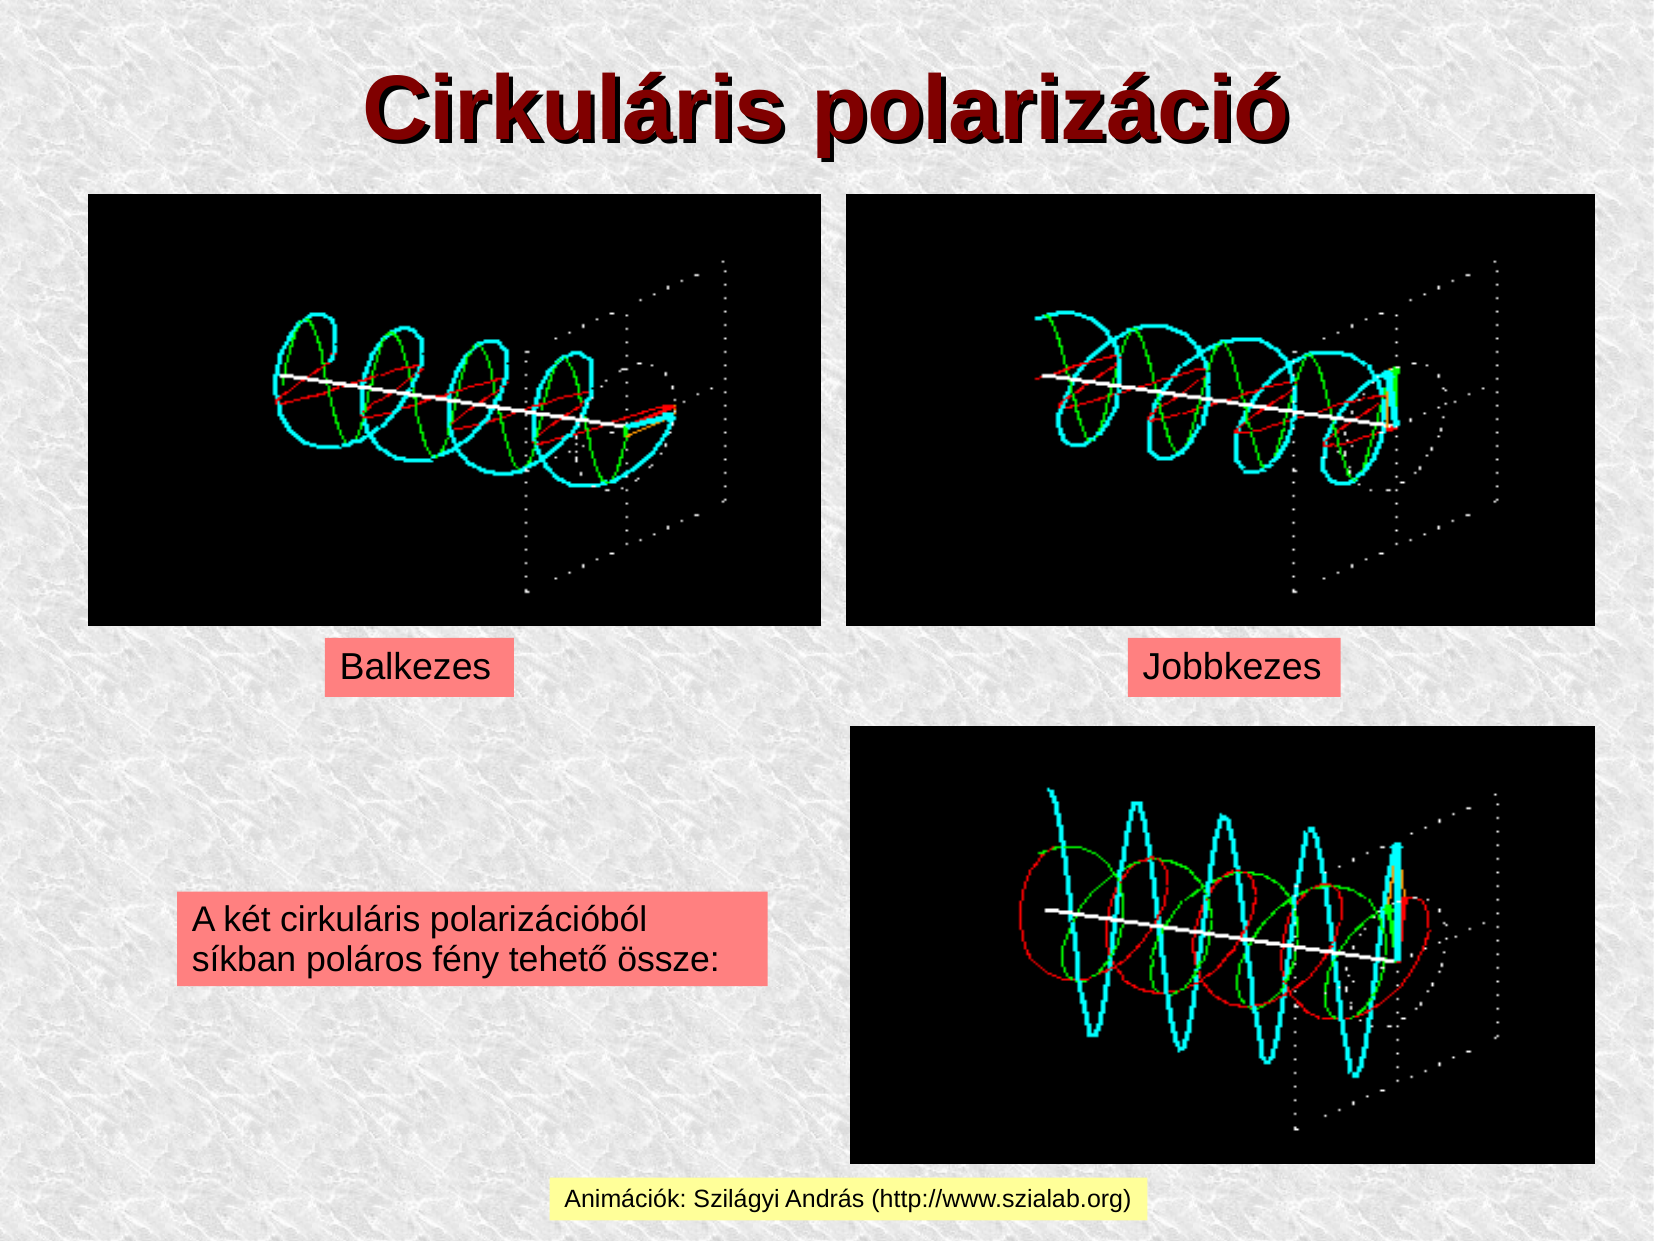

# Cirkuláris polarizáció
Balkezes
Jobbkezes
A két cirkuláris polarizációból síkban poláros fény tehető össze:
Animációk: Szilágyi András (http://www.szialab.org)